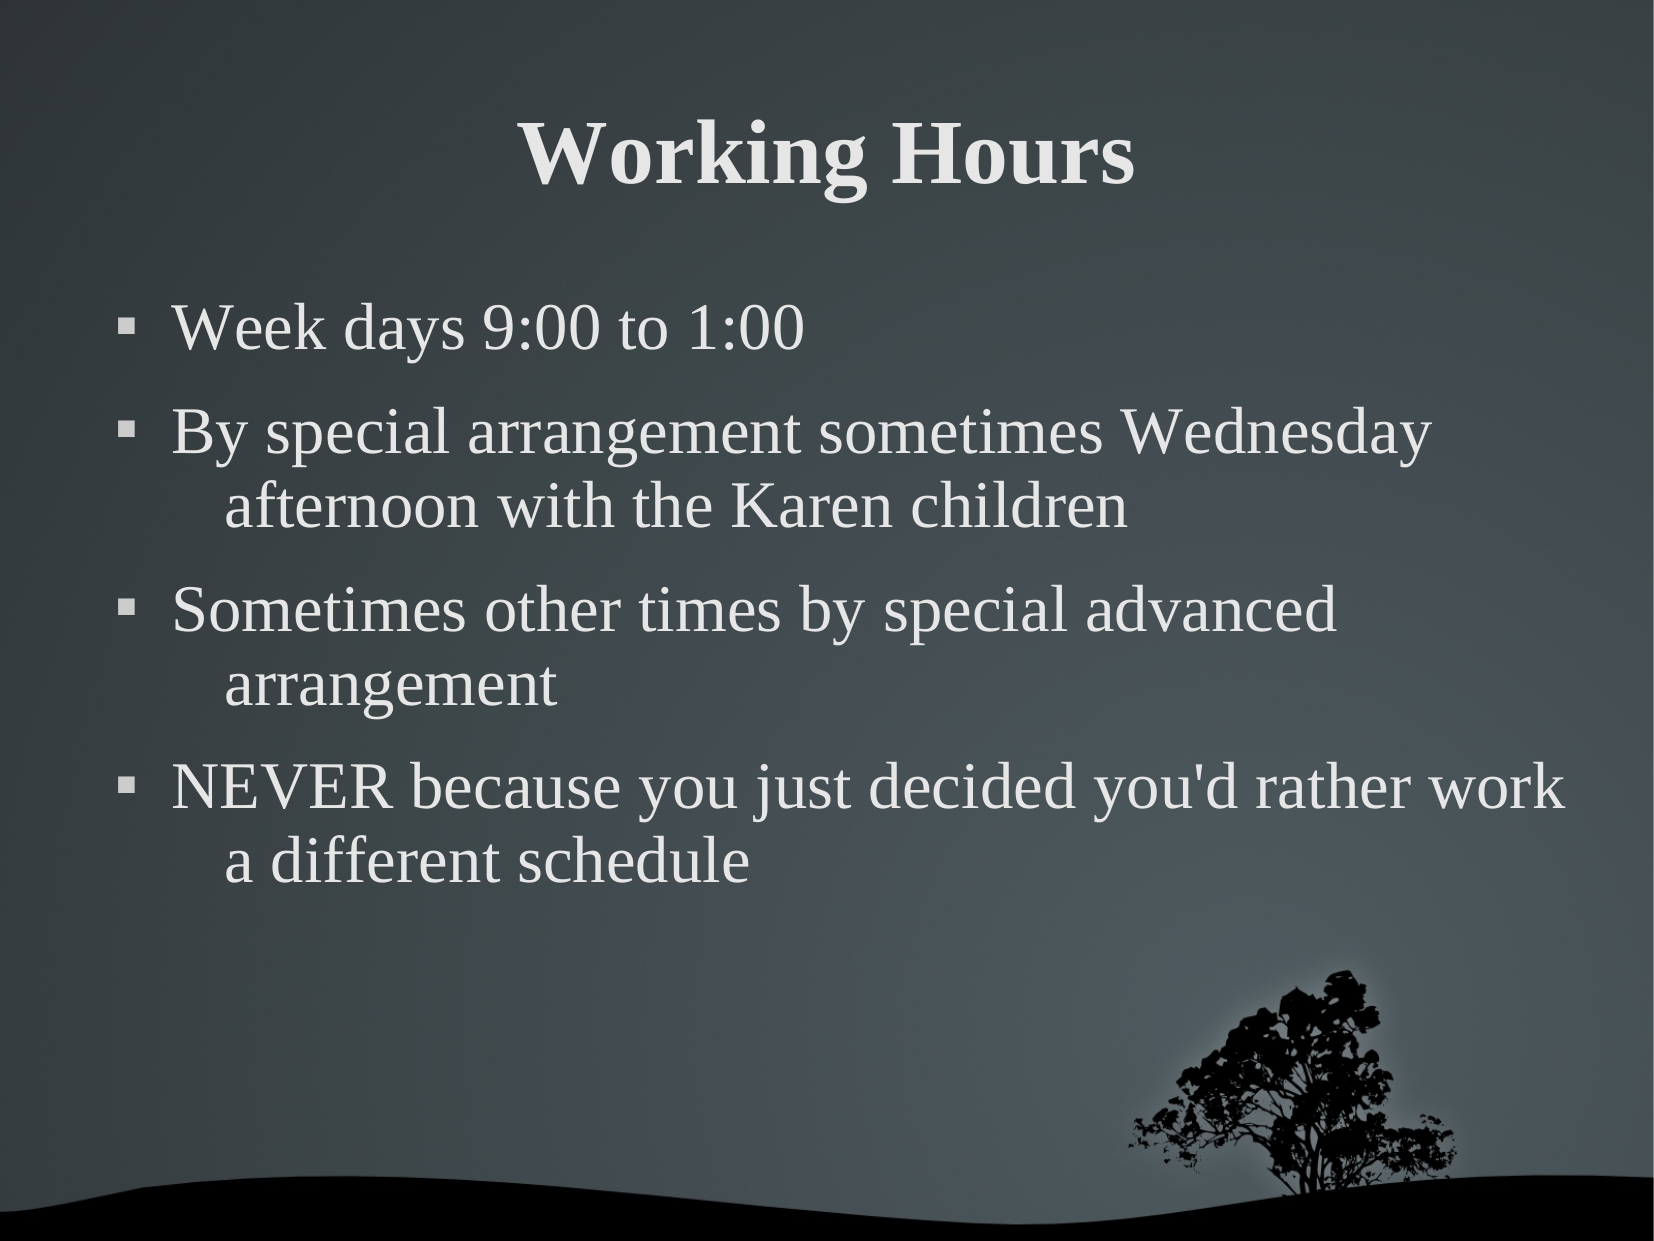

# Working Hours
Week days 9:00 to 1:00
By special arrangement sometimes Wednesday afternoon with the Karen children
Sometimes other times by special advanced arrangement
NEVER because you just decided you'd rather work a different schedule